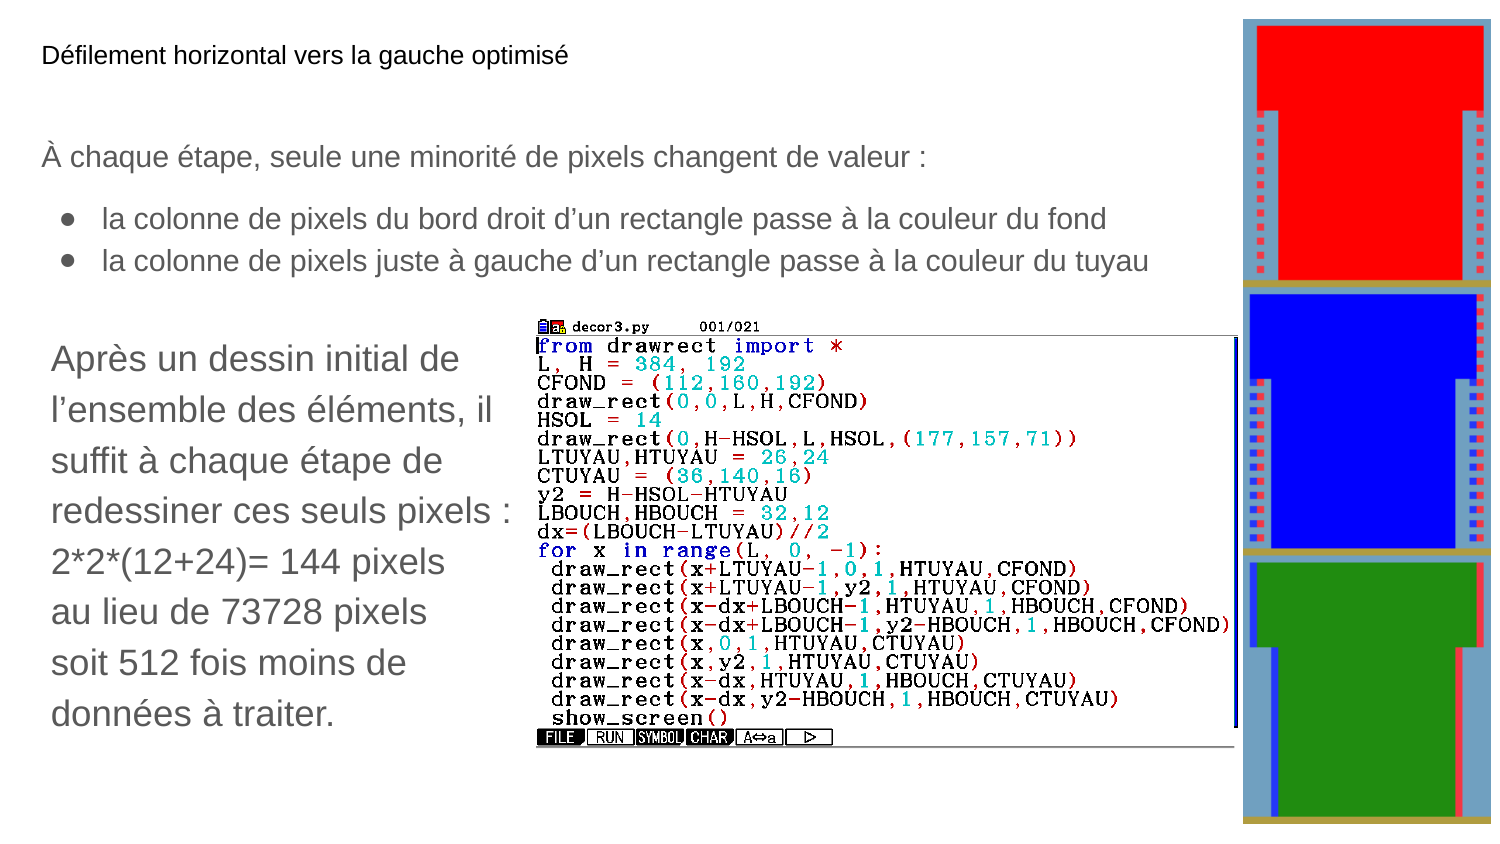

# Défilement horizontal vers la gauche optimisé
À chaque étape, seule une minorité de pixels changent de valeur :
la colonne de pixels du bord droit d’un rectangle passe à la couleur du fond
la colonne de pixels juste à gauche d’un rectangle passe à la couleur du tuyau
Après un dessin initial de l’ensemble des éléments, il suffit à chaque étape de redessiner ces seuls pixels :
2*2*(12+24)= 144 pixels
au lieu de 73728 pixels
soit 512 fois moins de données à traiter.